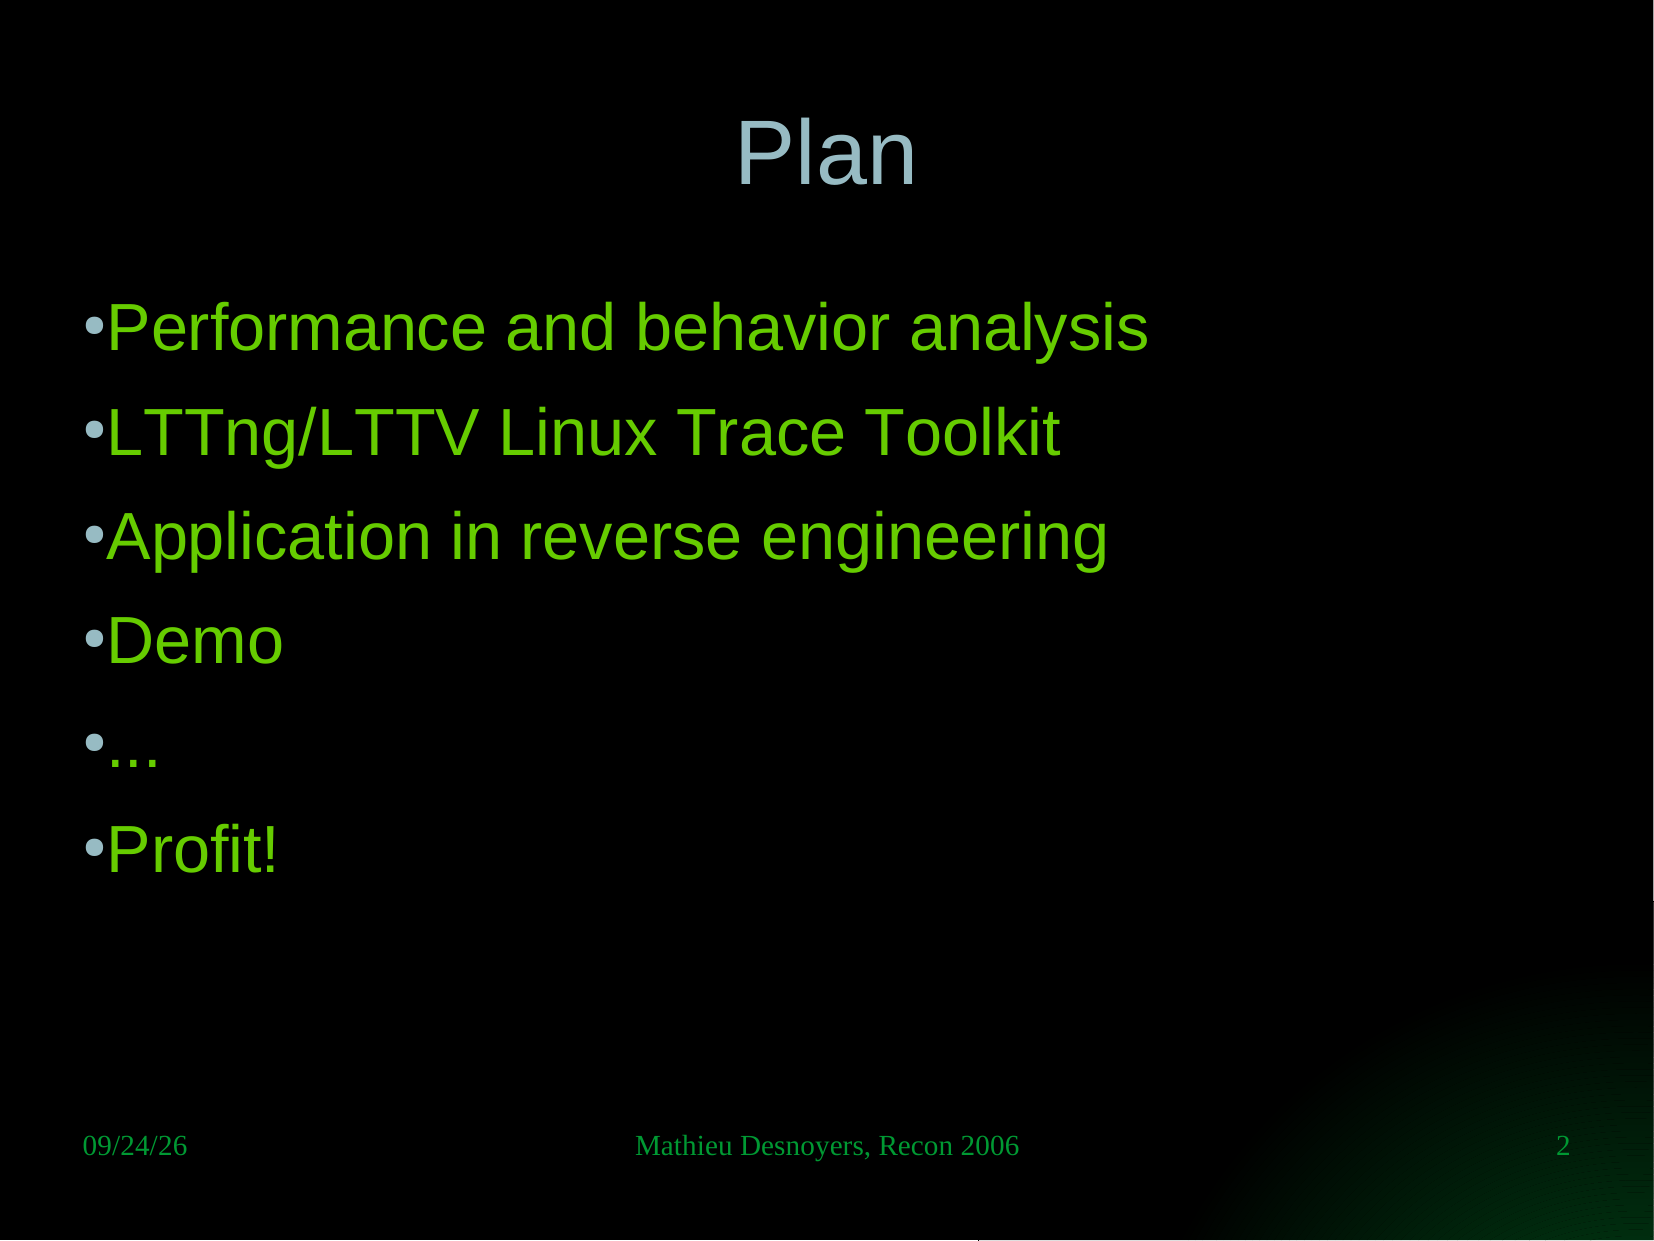

# Plan
Performance and behavior analysis
LTTng/LTTV Linux Trace Toolkit
Application in reverse engineering
Demo
...
Profit!
Mathieu Desnoyers, Recon 2006
2